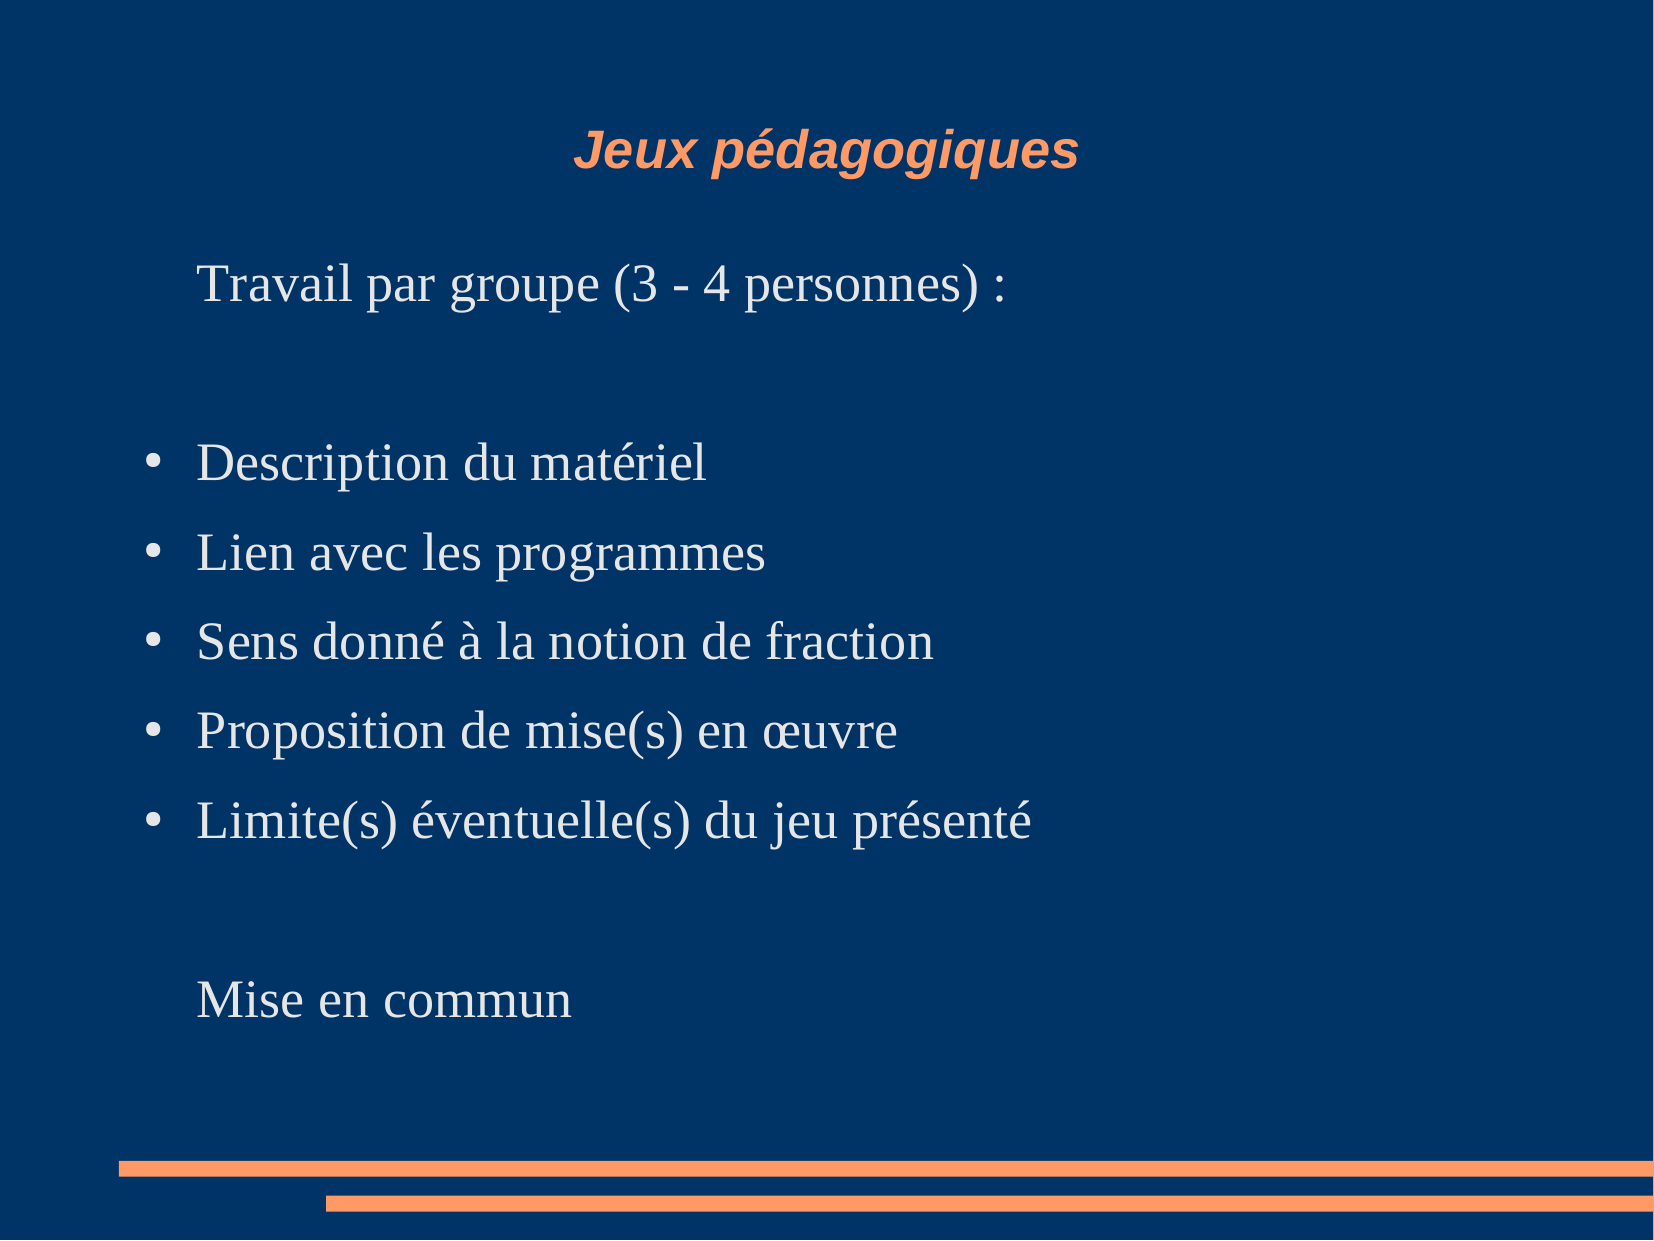

# Jeux pédagogiques
Travail par groupe (3 - 4 personnes) :
Description du matériel
Lien avec les programmes
Sens donné à la notion de fraction
Proposition de mise(s) en œuvre
Limite(s) éventuelle(s) du jeu présenté
Mise en commun